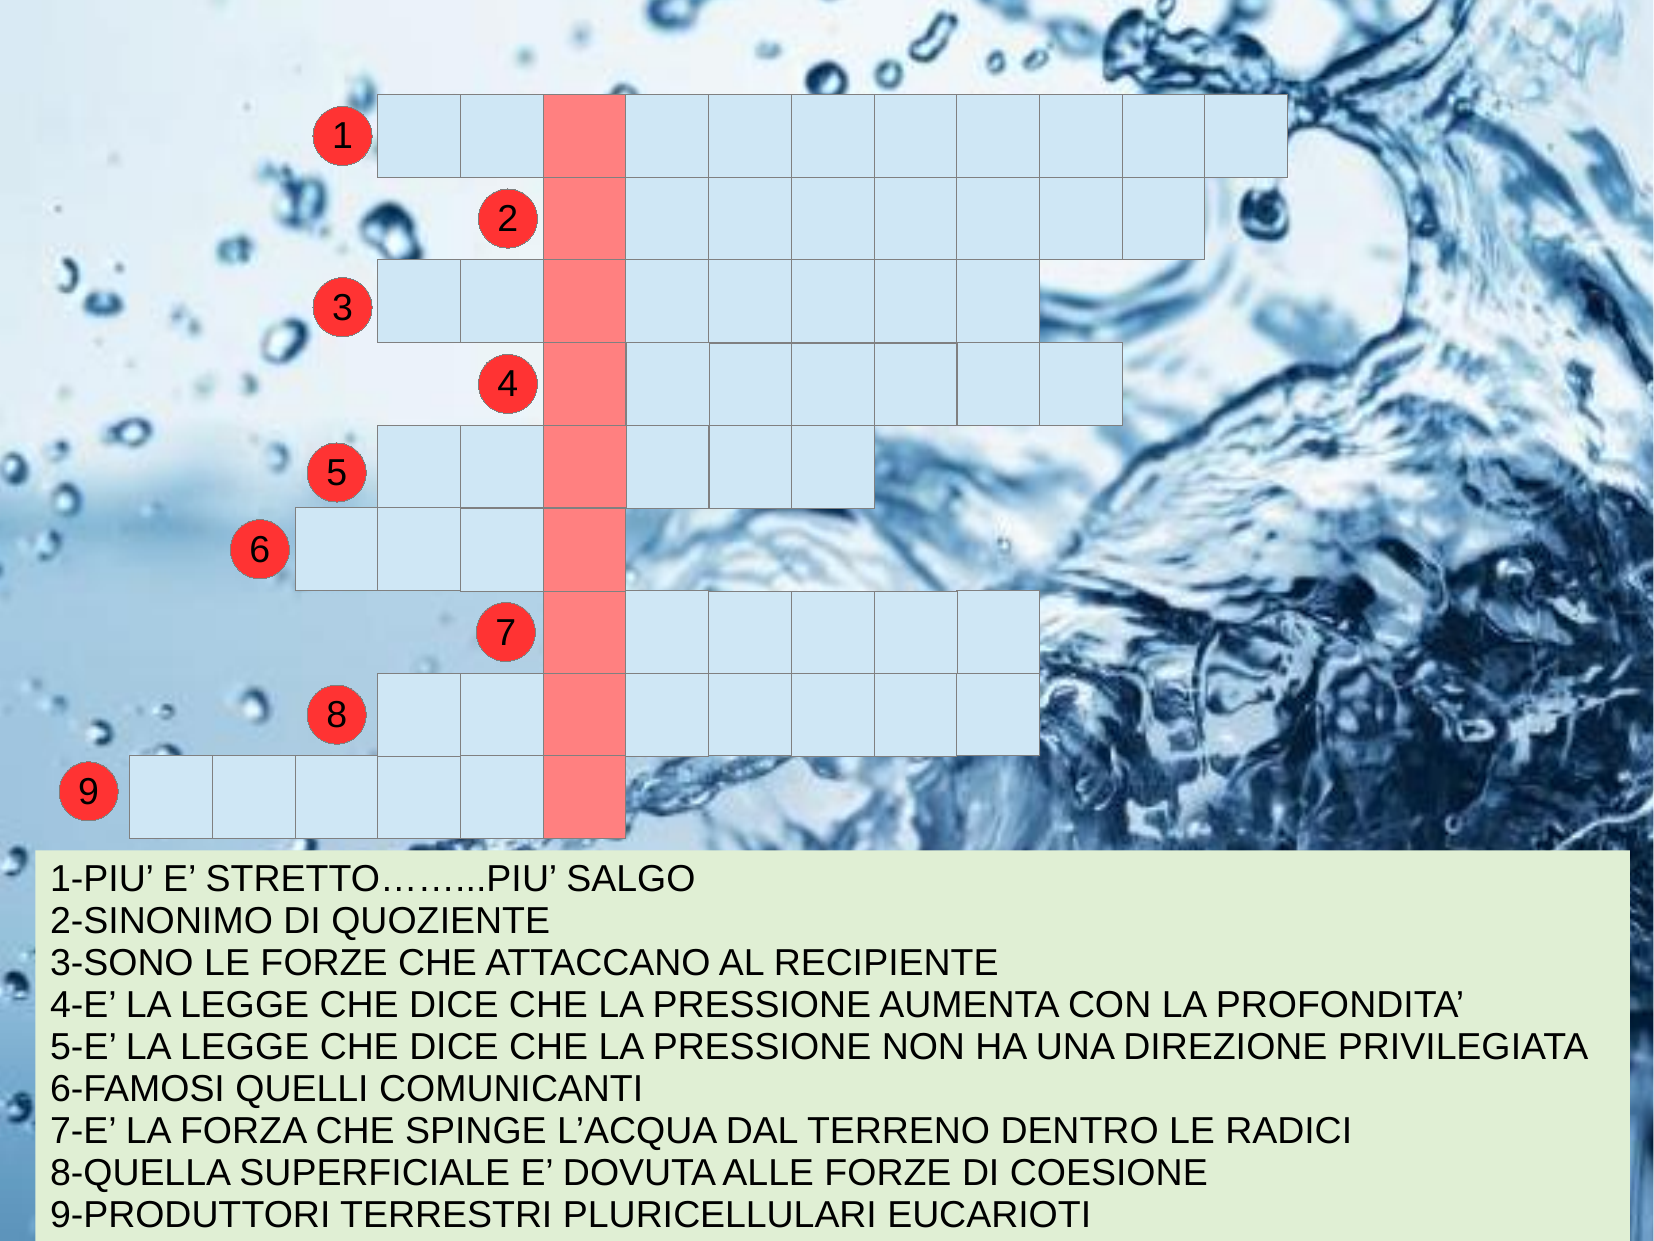

1
2
3
4
5
6
7
8
9
1-PIU’ E’ STRETTO……...PIU’ SALGO
2-SINONIMO DI QUOZIENTE
3-SONO LE FORZE CHE ATTACCANO AL RECIPIENTE
4-E’ LA LEGGE CHE DICE CHE LA PRESSIONE AUMENTA CON LA PROFONDITA’
5-E’ LA LEGGE CHE DICE CHE LA PRESSIONE NON HA UNA DIREZIONE PRIVILEGIATA
6-FAMOSI QUELLI COMUNICANTI
7-E’ LA FORZA CHE SPINGE L’ACQUA DAL TERRENO DENTRO LE RADICI
8-QUELLA SUPERFICIALE E’ DOVUTA ALLE FORZE DI COESIONE
9-PRODUTTORI TERRESTRI PLURICELLULARI EUCARIOTI